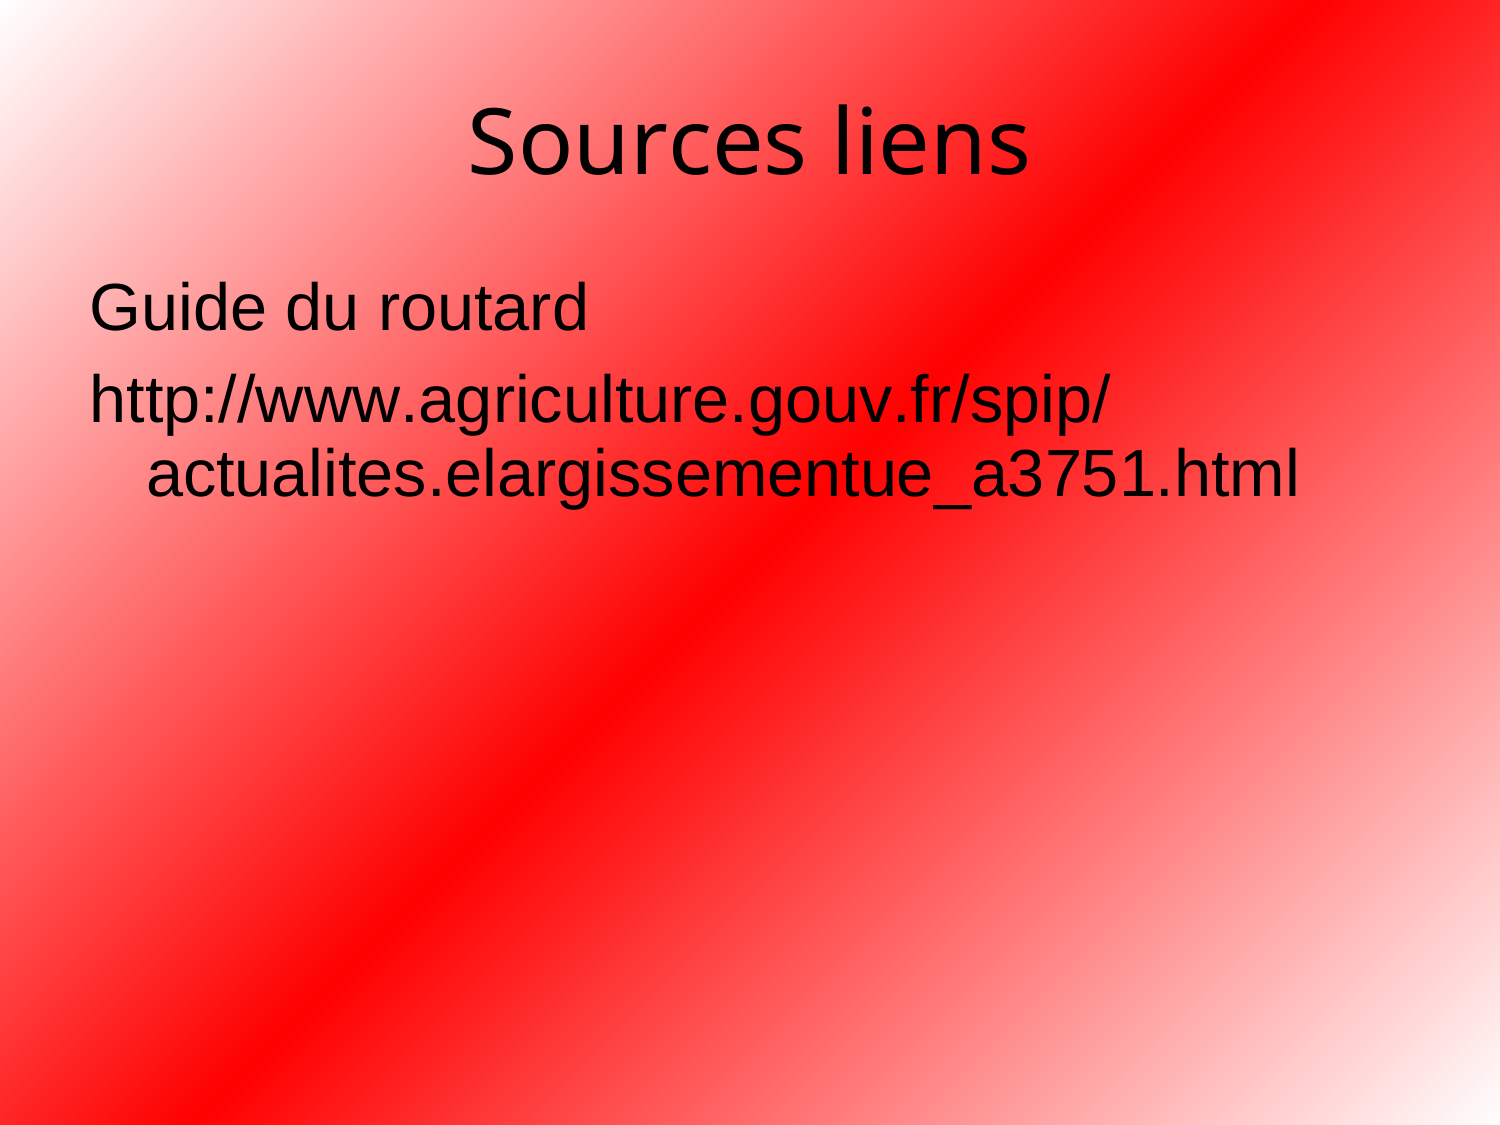

# Sources liens
Guide du routard
http://www.agriculture.gouv.fr/spip/actualites.elargissementue_a3751.html